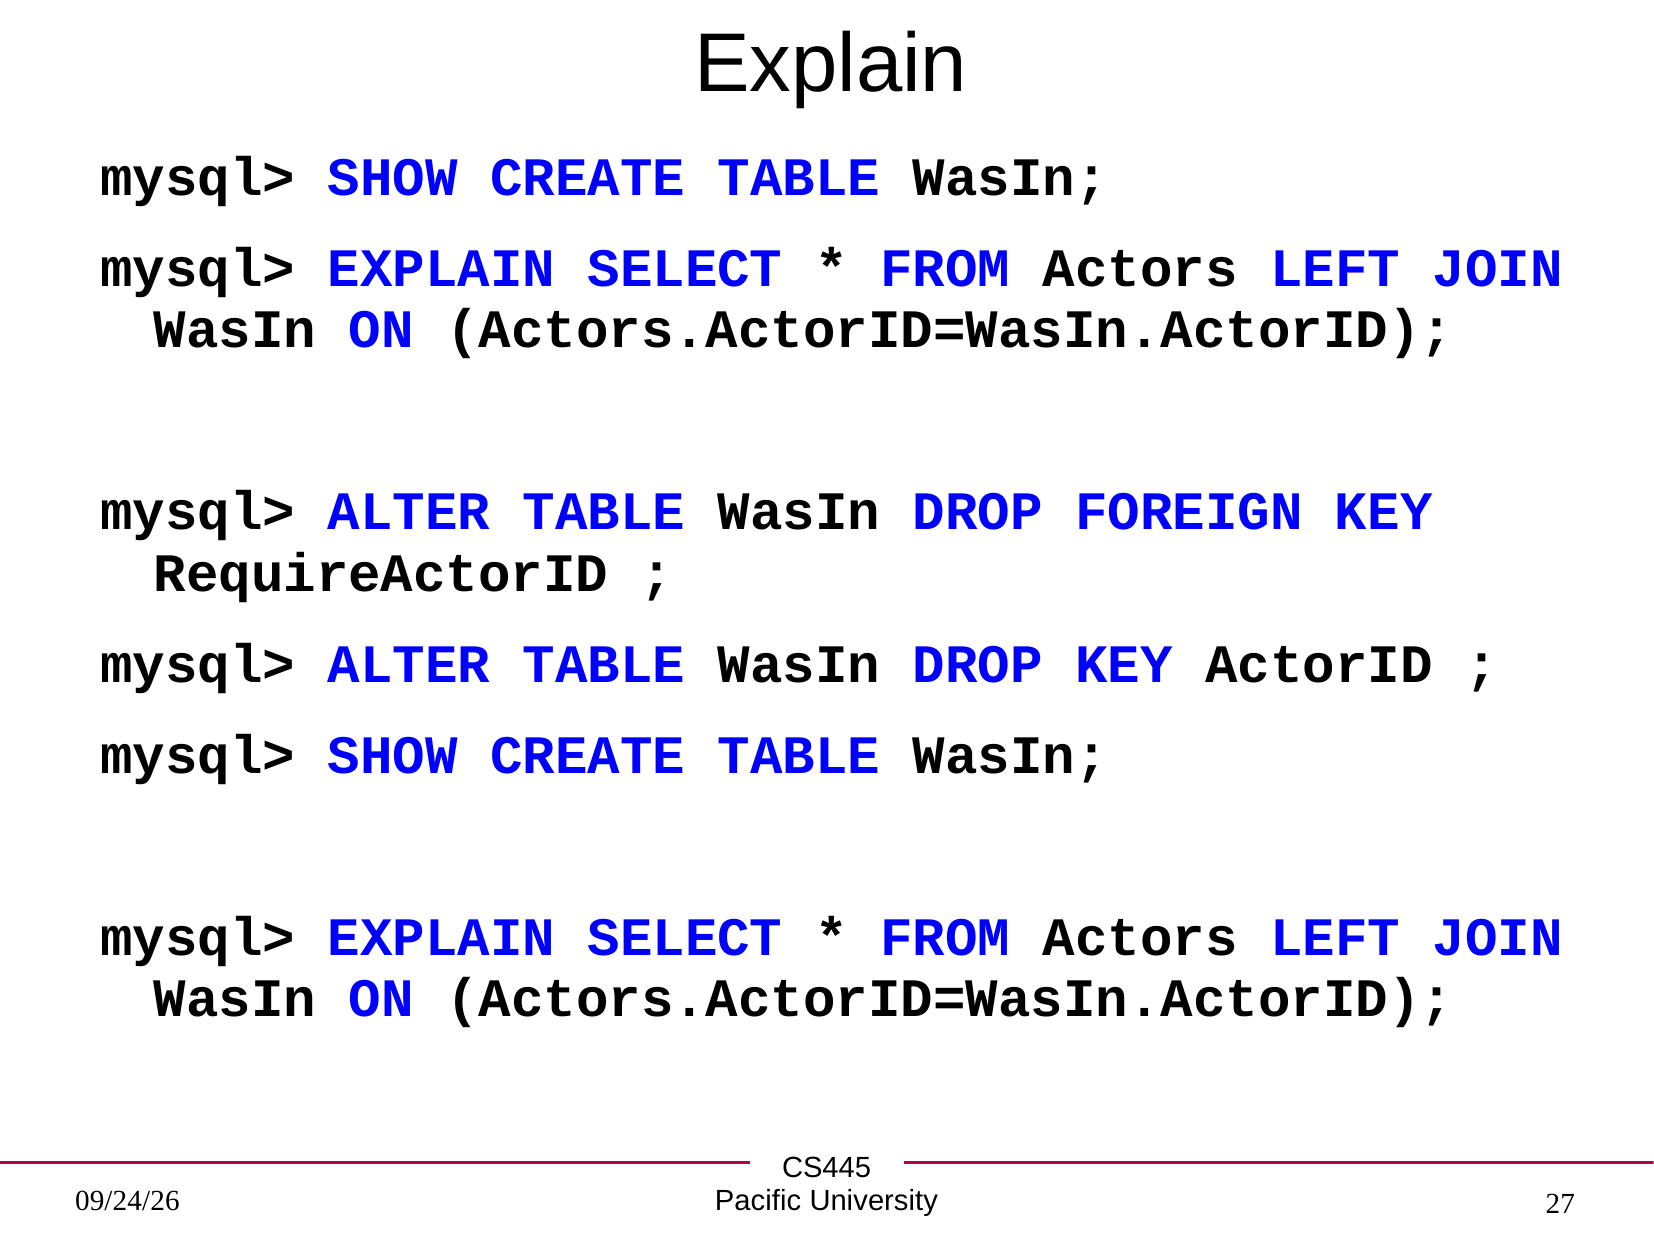

# Explain
mysql> SHOW CREATE TABLE WasIn;
mysql> EXPLAIN SELECT * FROM Actors LEFT JOIN WasIn ON (Actors.ActorID=WasIn.ActorID);
mysql> ALTER TABLE WasIn DROP FOREIGN KEY RequireActorID ;
mysql> ALTER TABLE WasIn DROP KEY ActorID ;
mysql> SHOW CREATE TABLE WasIn;
mysql> EXPLAIN SELECT * FROM Actors LEFT JOIN WasIn ON (Actors.ActorID=WasIn.ActorID);